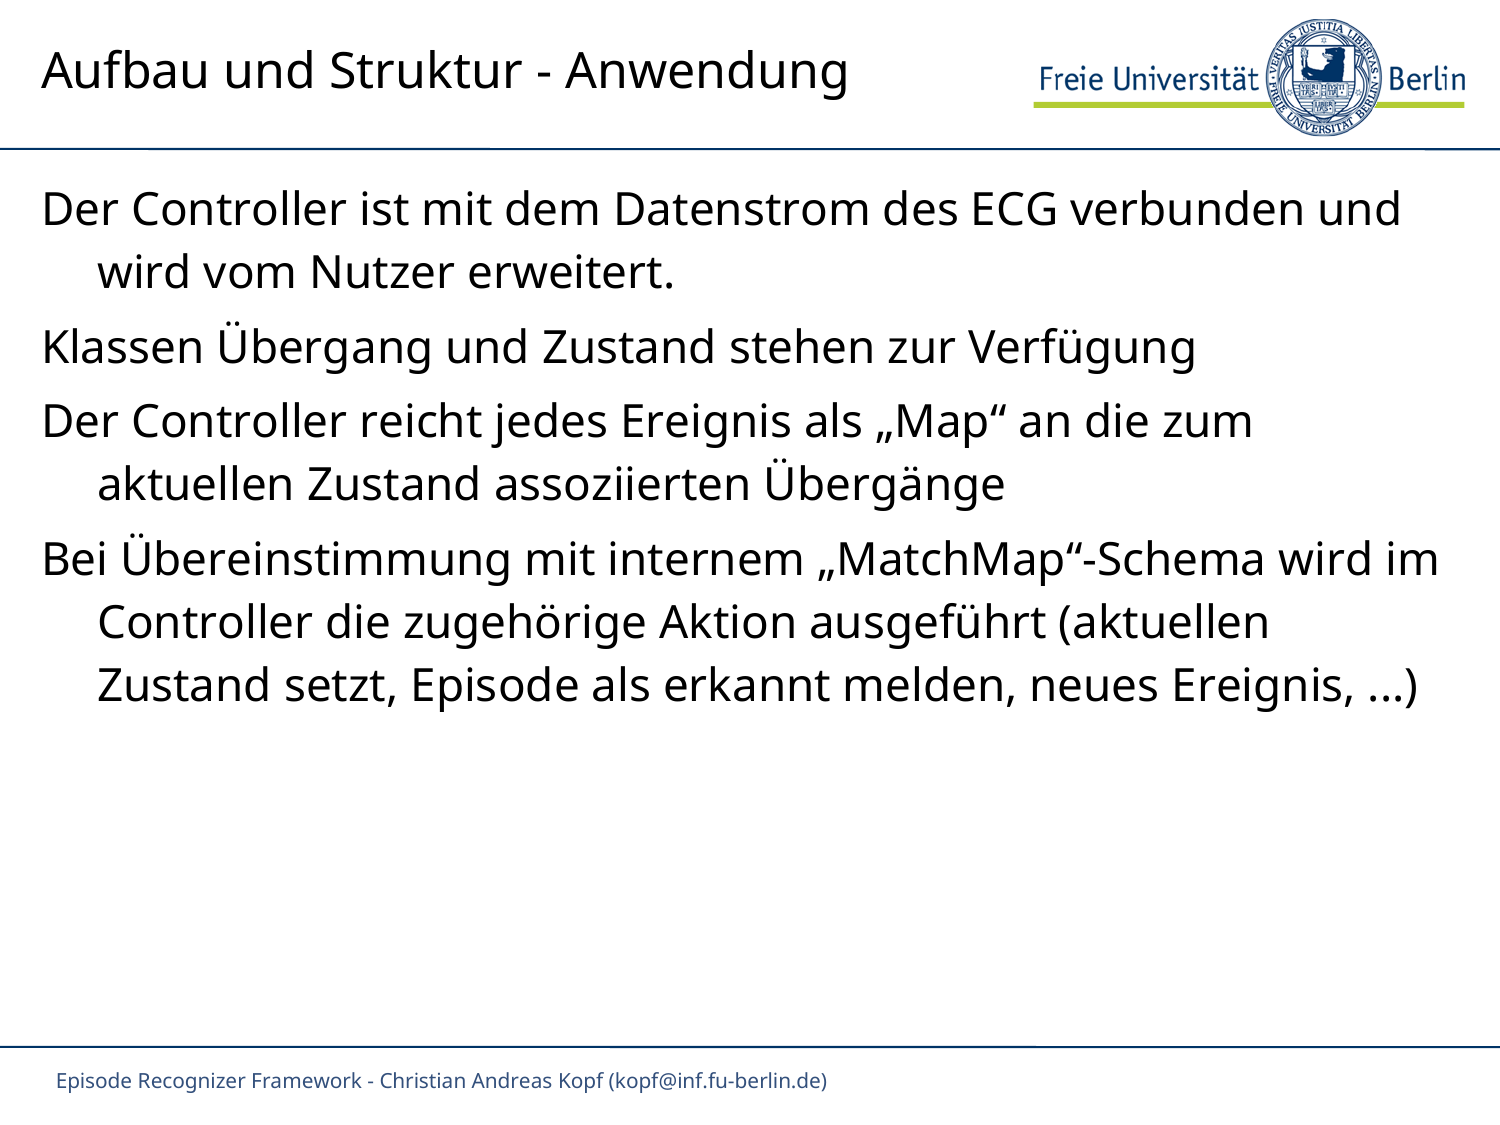

# Aufbau und Struktur - Anwendung
Der Controller ist mit dem Datenstrom des ECG verbunden und wird vom Nutzer erweitert.
Klassen Übergang und Zustand stehen zur Verfügung
Der Controller reicht jedes Ereignis als „Map“ an die zum aktuellen Zustand assoziierten Übergänge
Bei Übereinstimmung mit internem „MatchMap“-Schema wird im Controller die zugehörige Aktion ausgeführt (aktuellen Zustand setzt, Episode als erkannt melden, neues Ereignis, ...)
Episode Recognizer Framework - Christian Andreas Kopf (kopf@inf.fu-berlin.de)